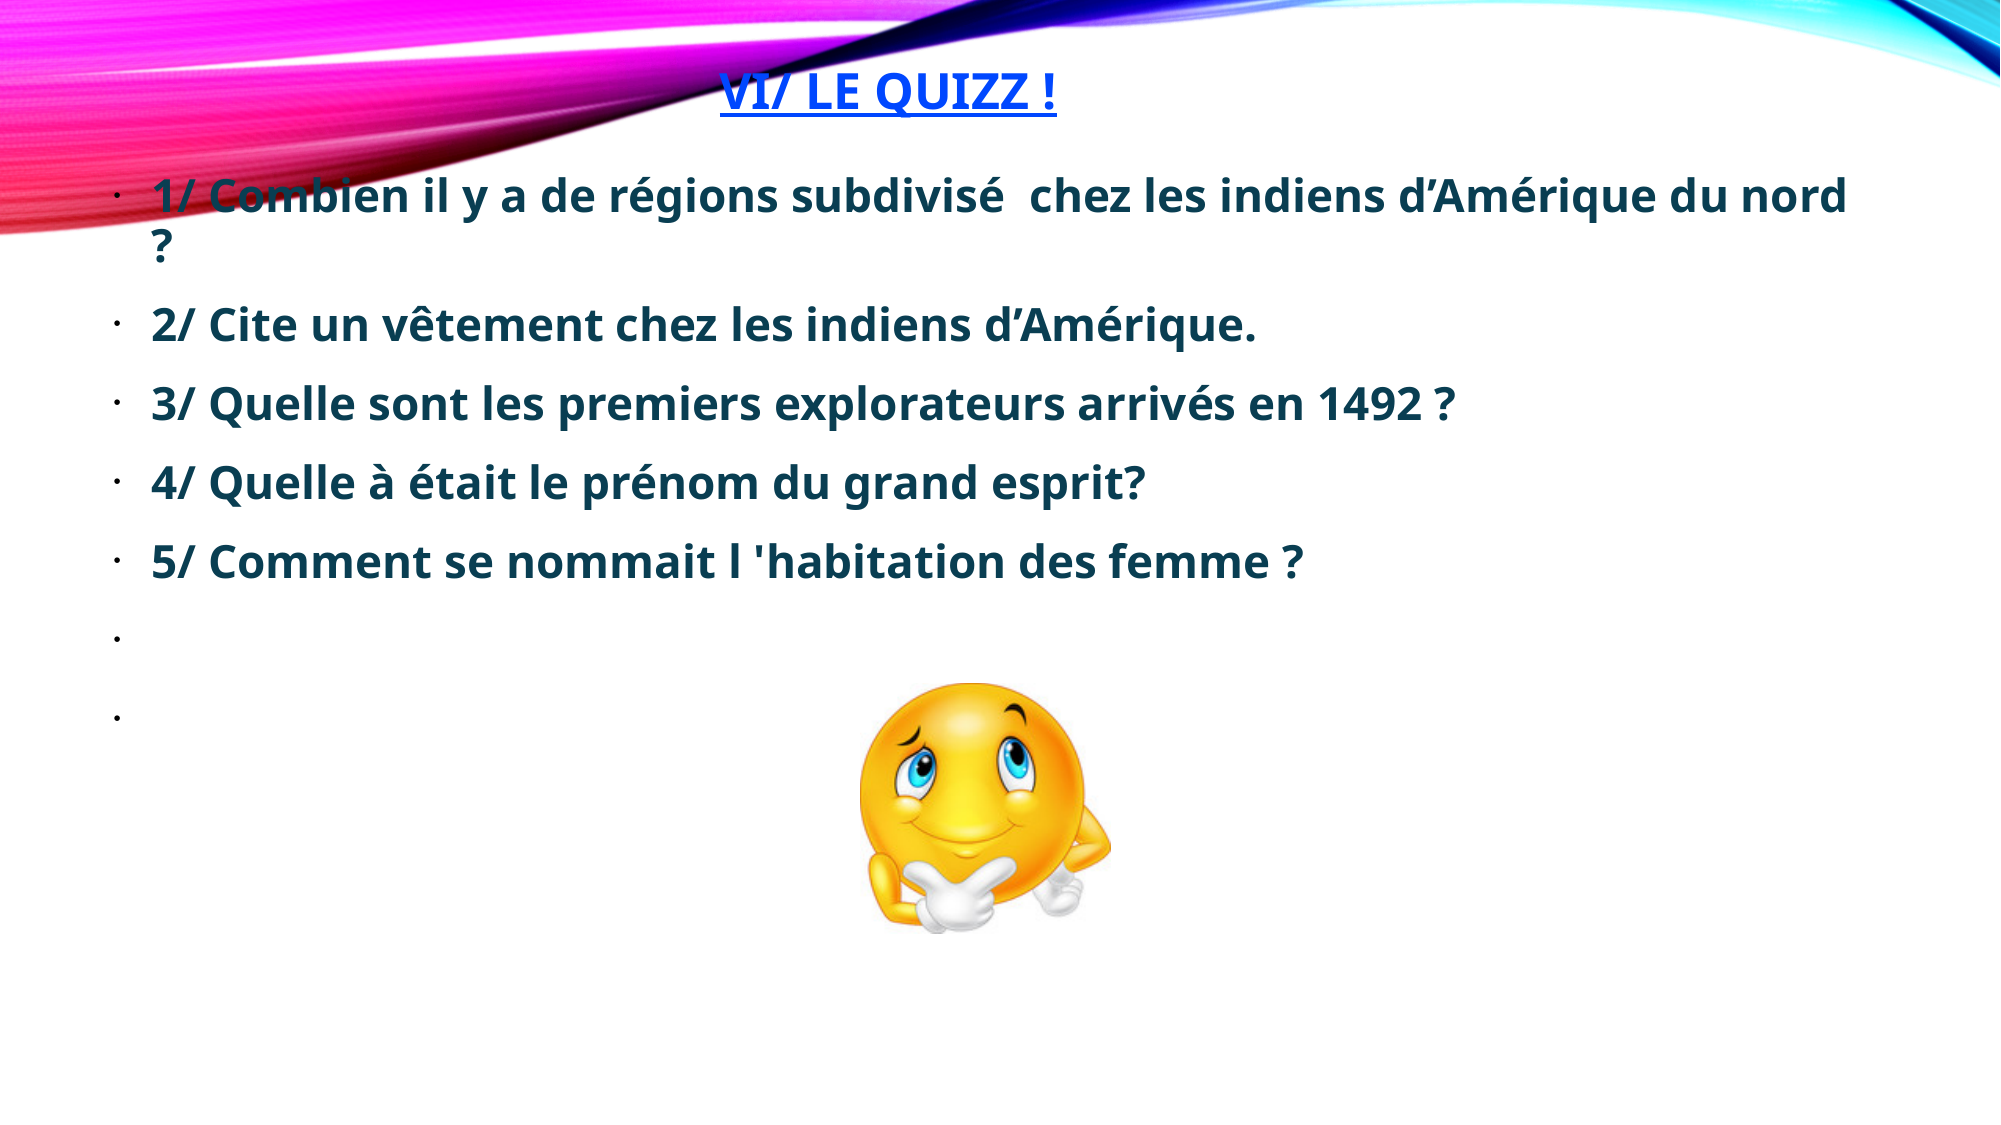

# VI/ LE QUIZZ !
1/ Combien il y a de régions subdivisé chez les indiens d’Amérique du nord ?
2/ Cite un vêtement chez les indiens d’Amérique.
3/ Quelle sont les premiers explorateurs arrivés en 1492 ?
4/ Quelle à était le prénom du grand esprit?
5/ Comment se nommait l 'habitation des femme ?